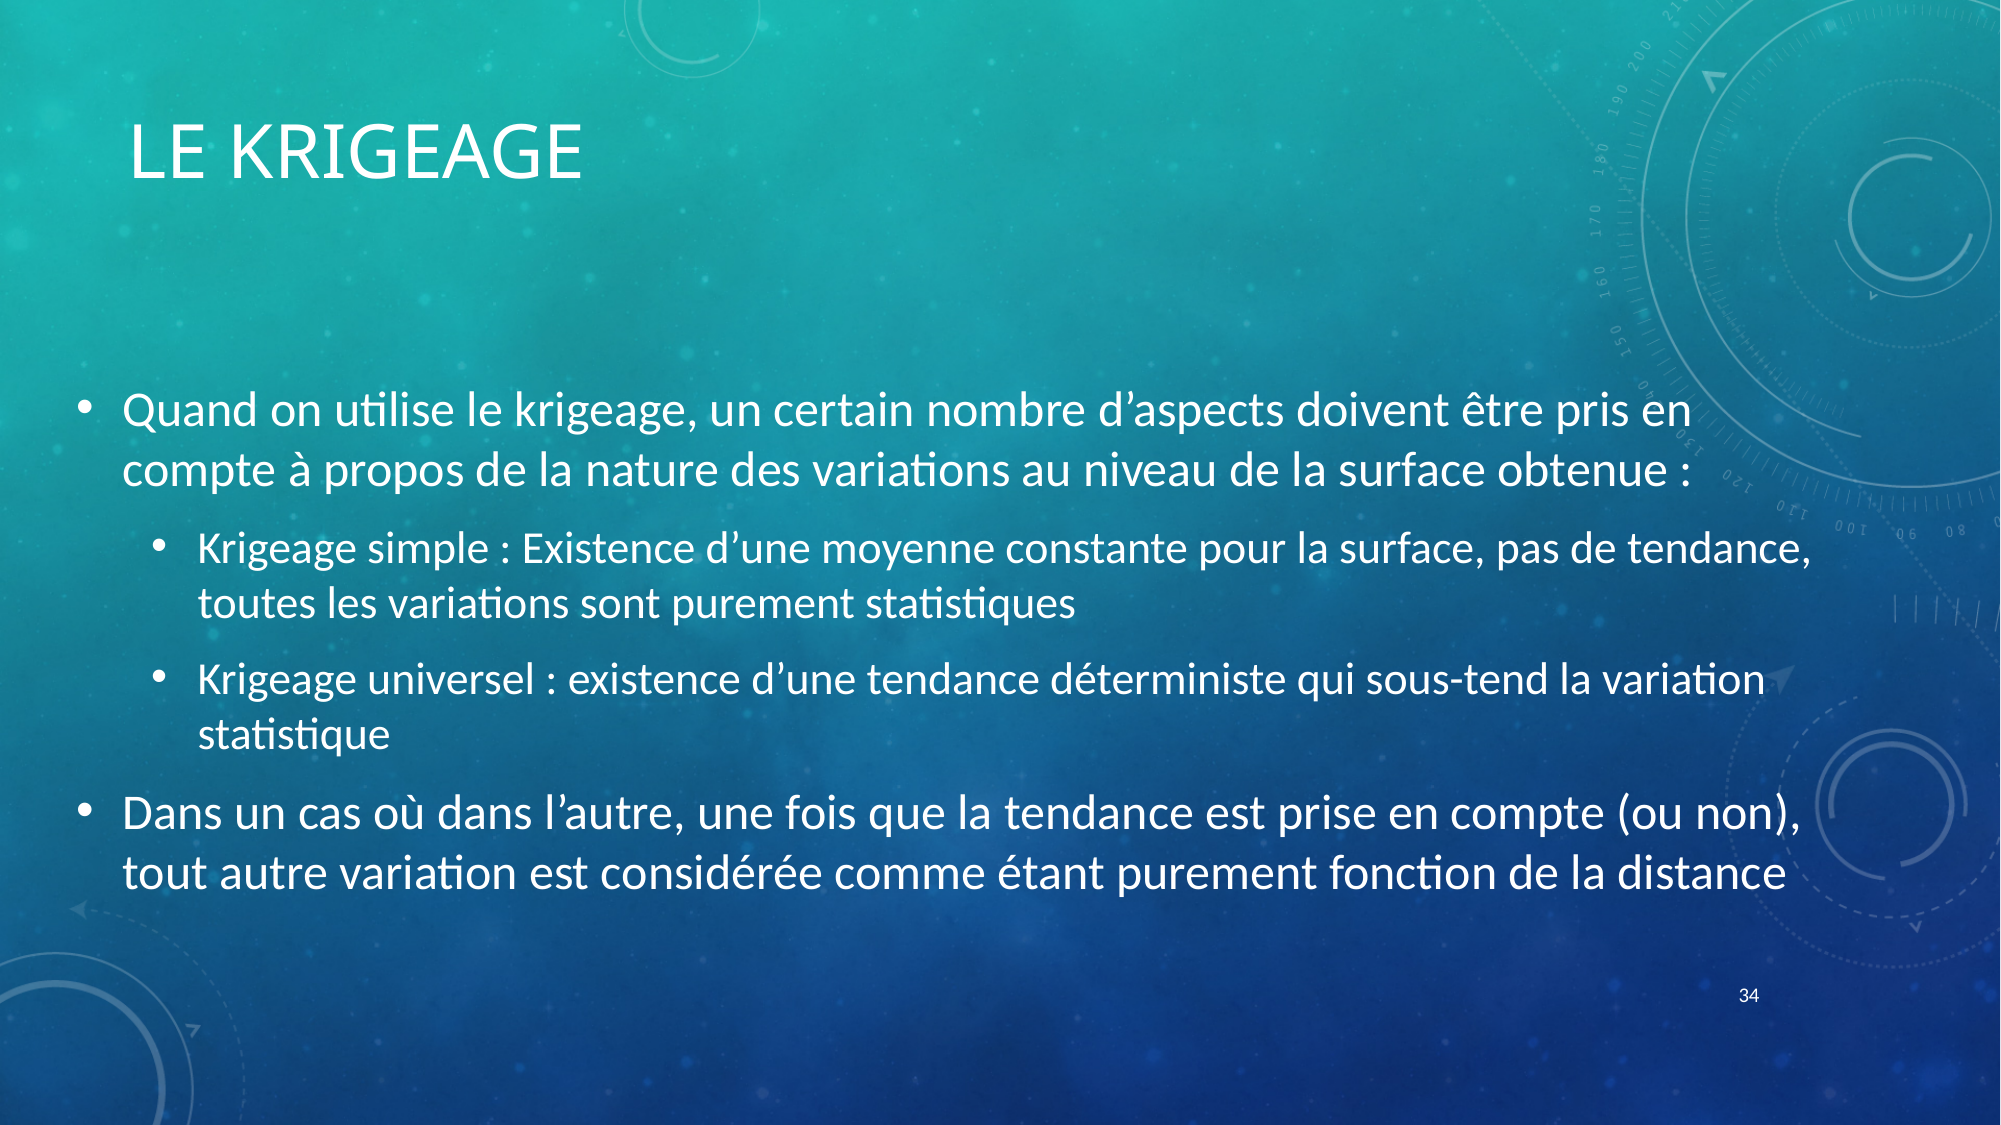

# Le krigeage
Quand on utilise le krigeage, un certain nombre d’aspects doivent être pris en compte à propos de la nature des variations au niveau de la surface obtenue :
Krigeage simple : Existence d’une moyenne constante pour la surface, pas de tendance, toutes les variations sont purement statistiques
Krigeage universel : existence d’une tendance déterministe qui sous-tend la variation statistique
Dans un cas où dans l’autre, une fois que la tendance est prise en compte (ou non), tout autre variation est considérée comme étant purement fonction de la distance